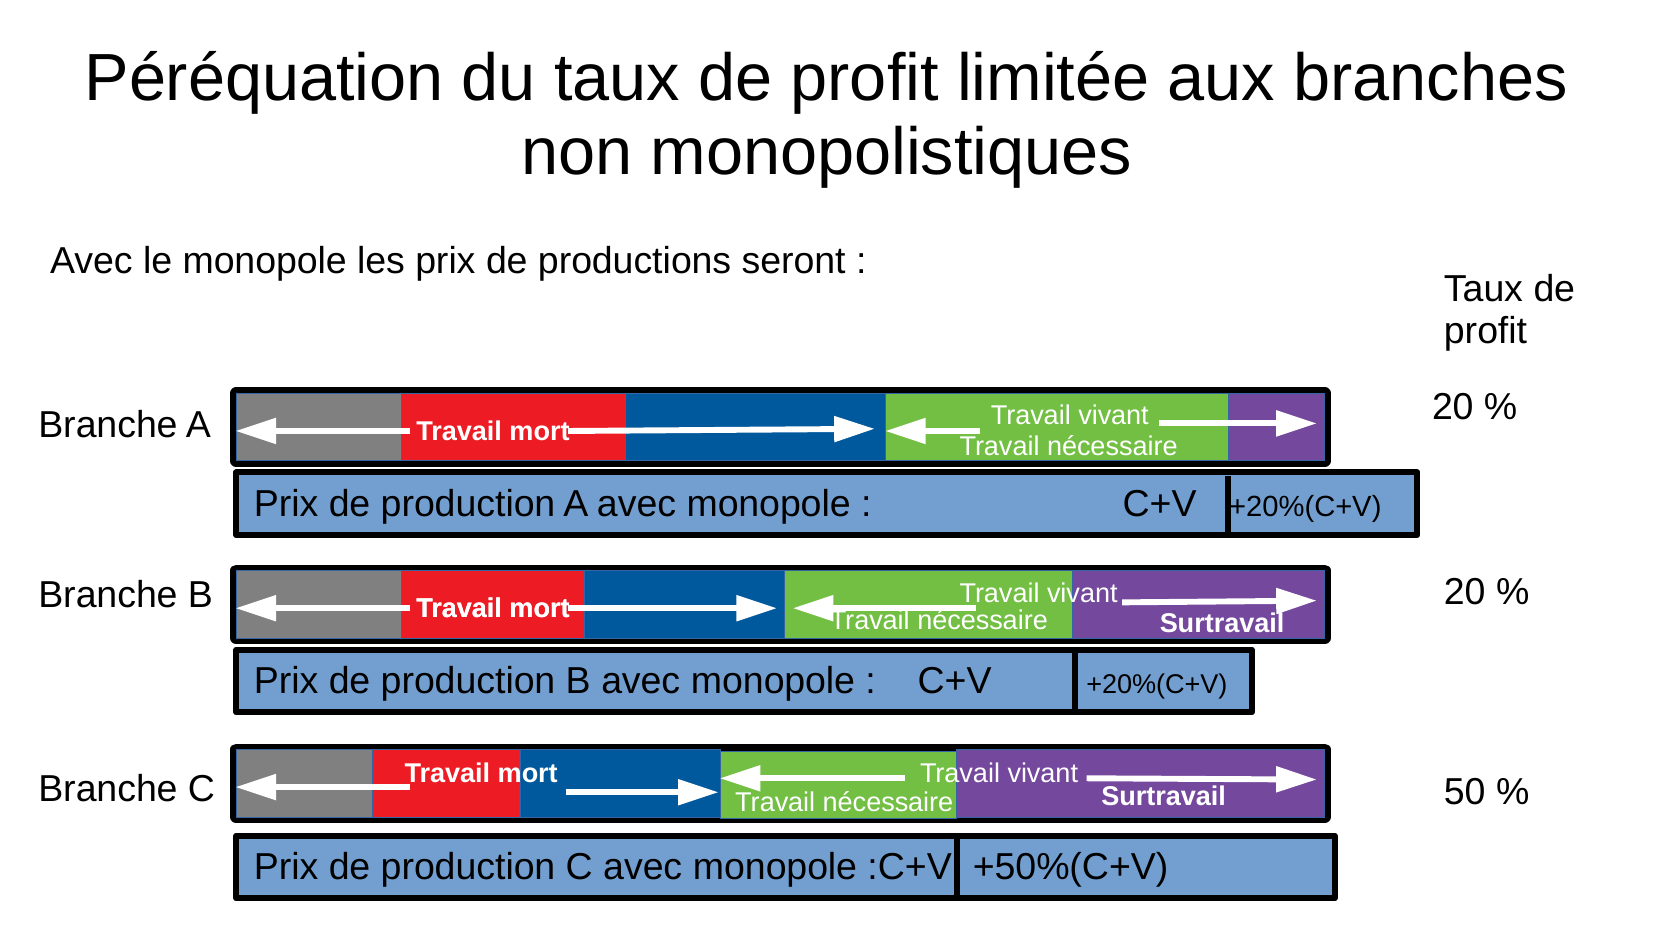

# Péréquation du taux de profit limitée aux branches non monopolistiques
Avec le monopole les prix de productions seront :
Taux de profit
20 %
Travail vivant
Branche A
Travail mort
Travail nécessaire
Prix de production A avec monopole : C+V +20%(C+V)
20 %
Branche B
Travail vivant
Travail mort
Travail mort
Travail nécessaire
Surtravail
Prix de production B avec monopole : C+V +20%(C+V)
Travail vivant
Travail mort
Branche C
50 %
Surtravail
Travail nécessaire
Prix de production C avec monopole :C+V +50%(C+V)